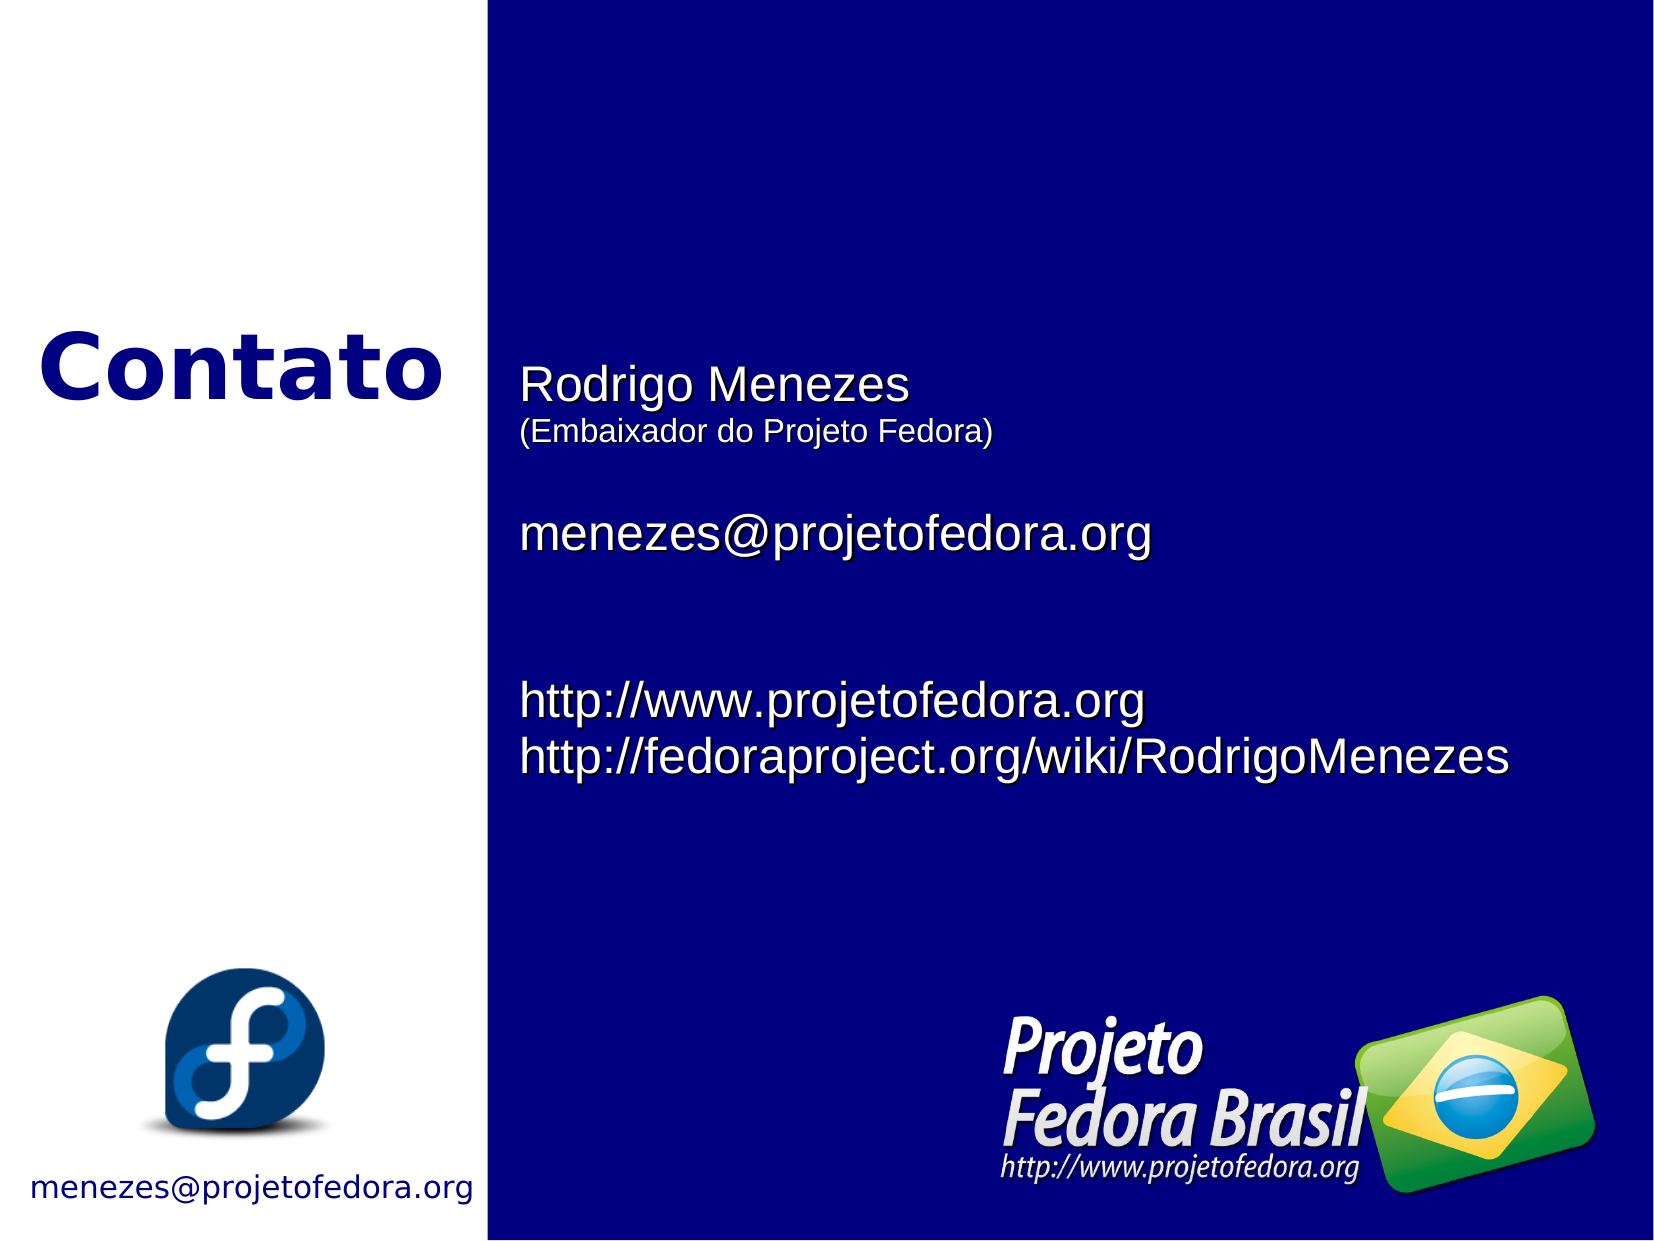

# Contato
Rodrigo Menezes
(Embaixador do Projeto Fedora)
menezes@projetofedora.org
http://www.projetofedora.org
http://fedoraproject.org/wiki/RodrigoMenezes